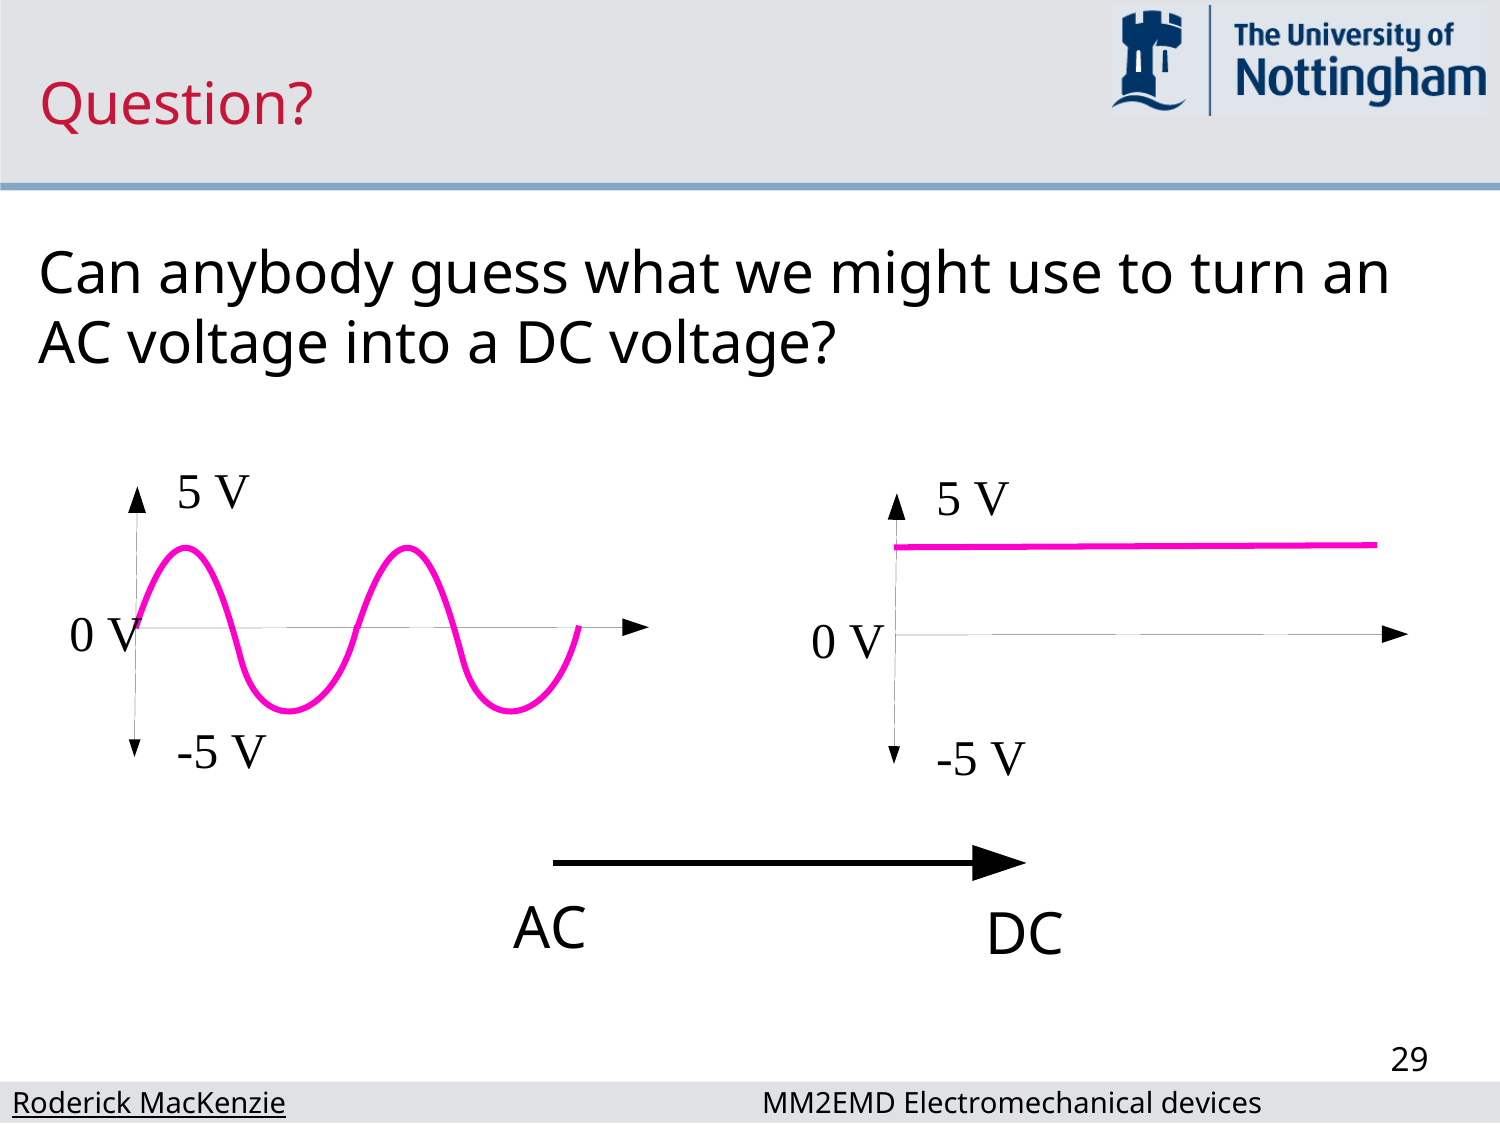

# Question?
Can anybody guess what we might use to turn an AC voltage into a DC voltage?
5 V
5 V
0 V
0 V
-5 V
-5 V
AC
DC